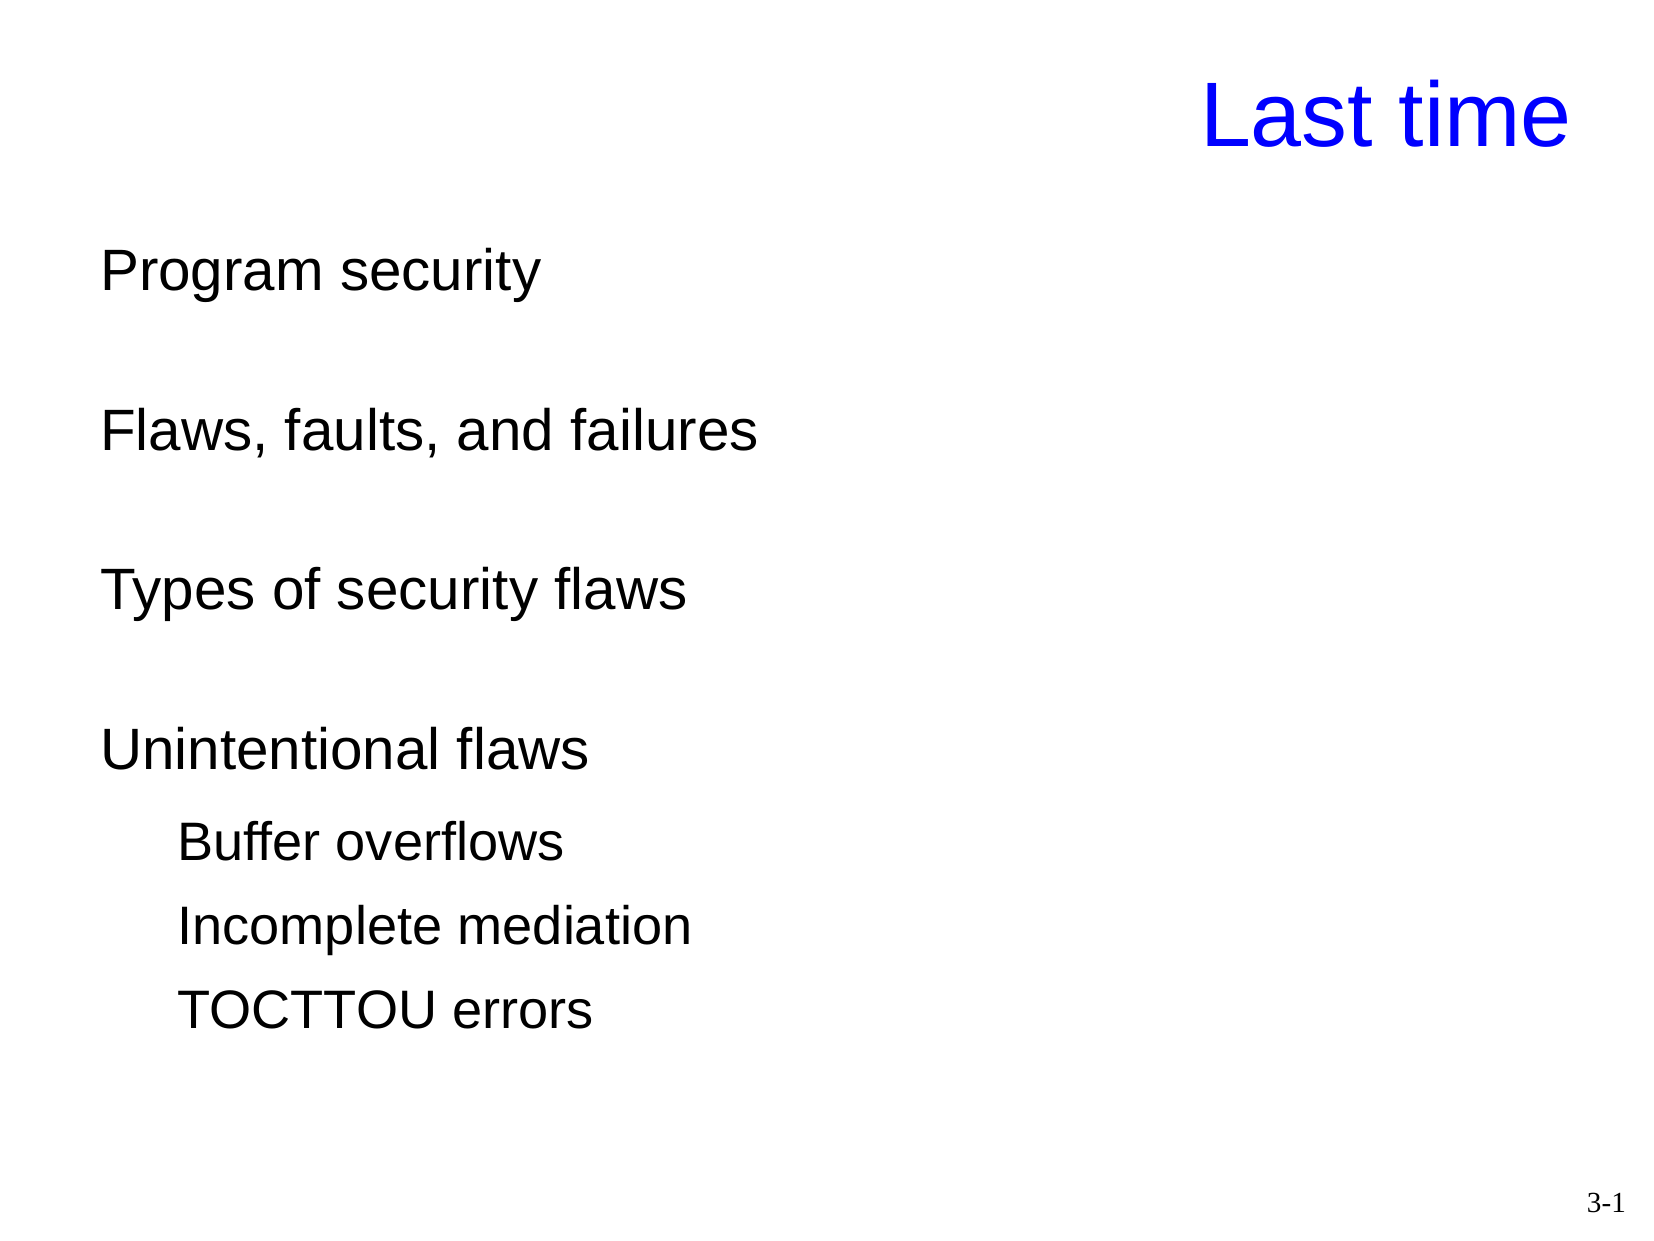

# Last time
Program security
Flaws, faults, and failures
Types of security flaws
Unintentional flaws
Buffer overflows
Incomplete mediation
TOCTTOU errors